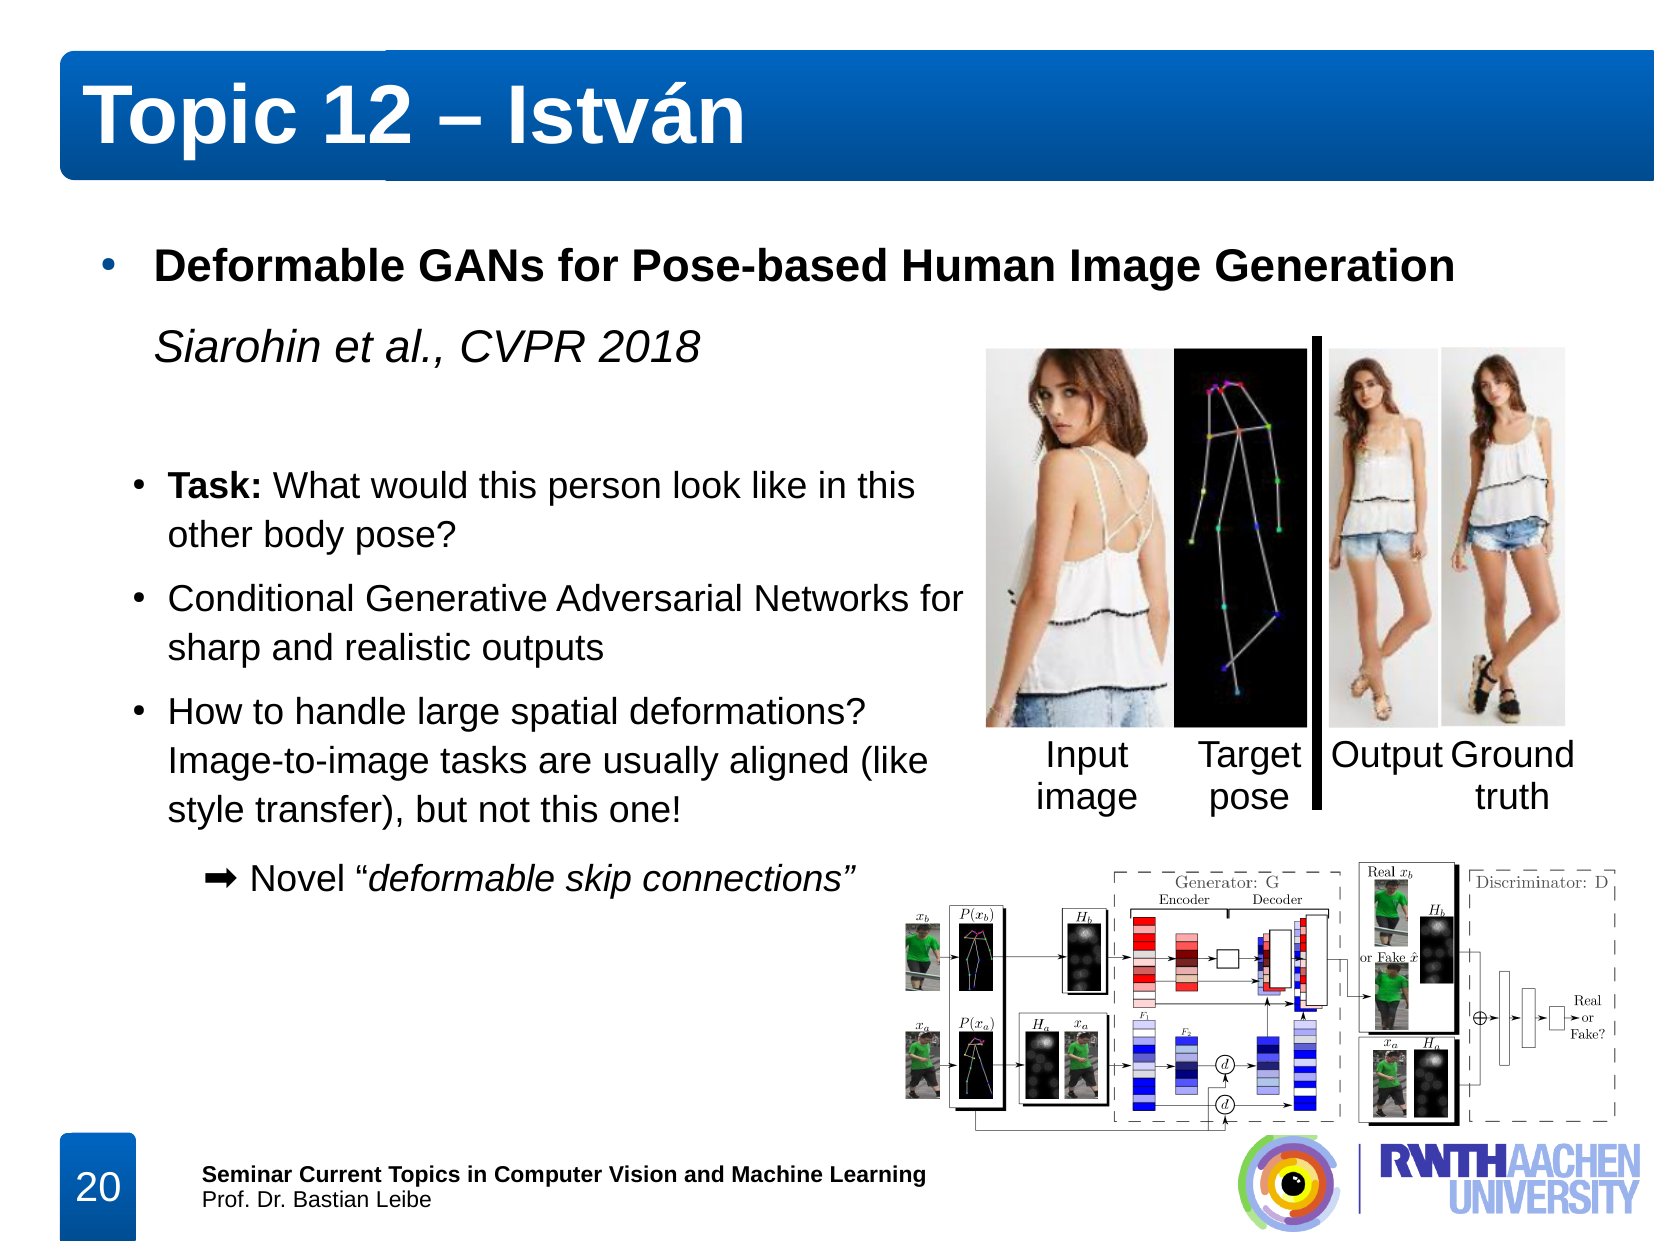

# Topic 12 – István
Deformable GANs for Pose-based Human Image Generation
Siarohin et al., CVPR 2018
Input
image
Target
pose
Output
Ground
truth
Task: What would this person look like in this other body pose?
Conditional Generative Adversarial Networks for sharp and realistic outputs
How to handle large spatial deformations? Image-to-image tasks are usually aligned (like style transfer), but not this one!
➡ Novel “deformable skip connections”
20
TGF 2015 | October 29, 2015 | Delft